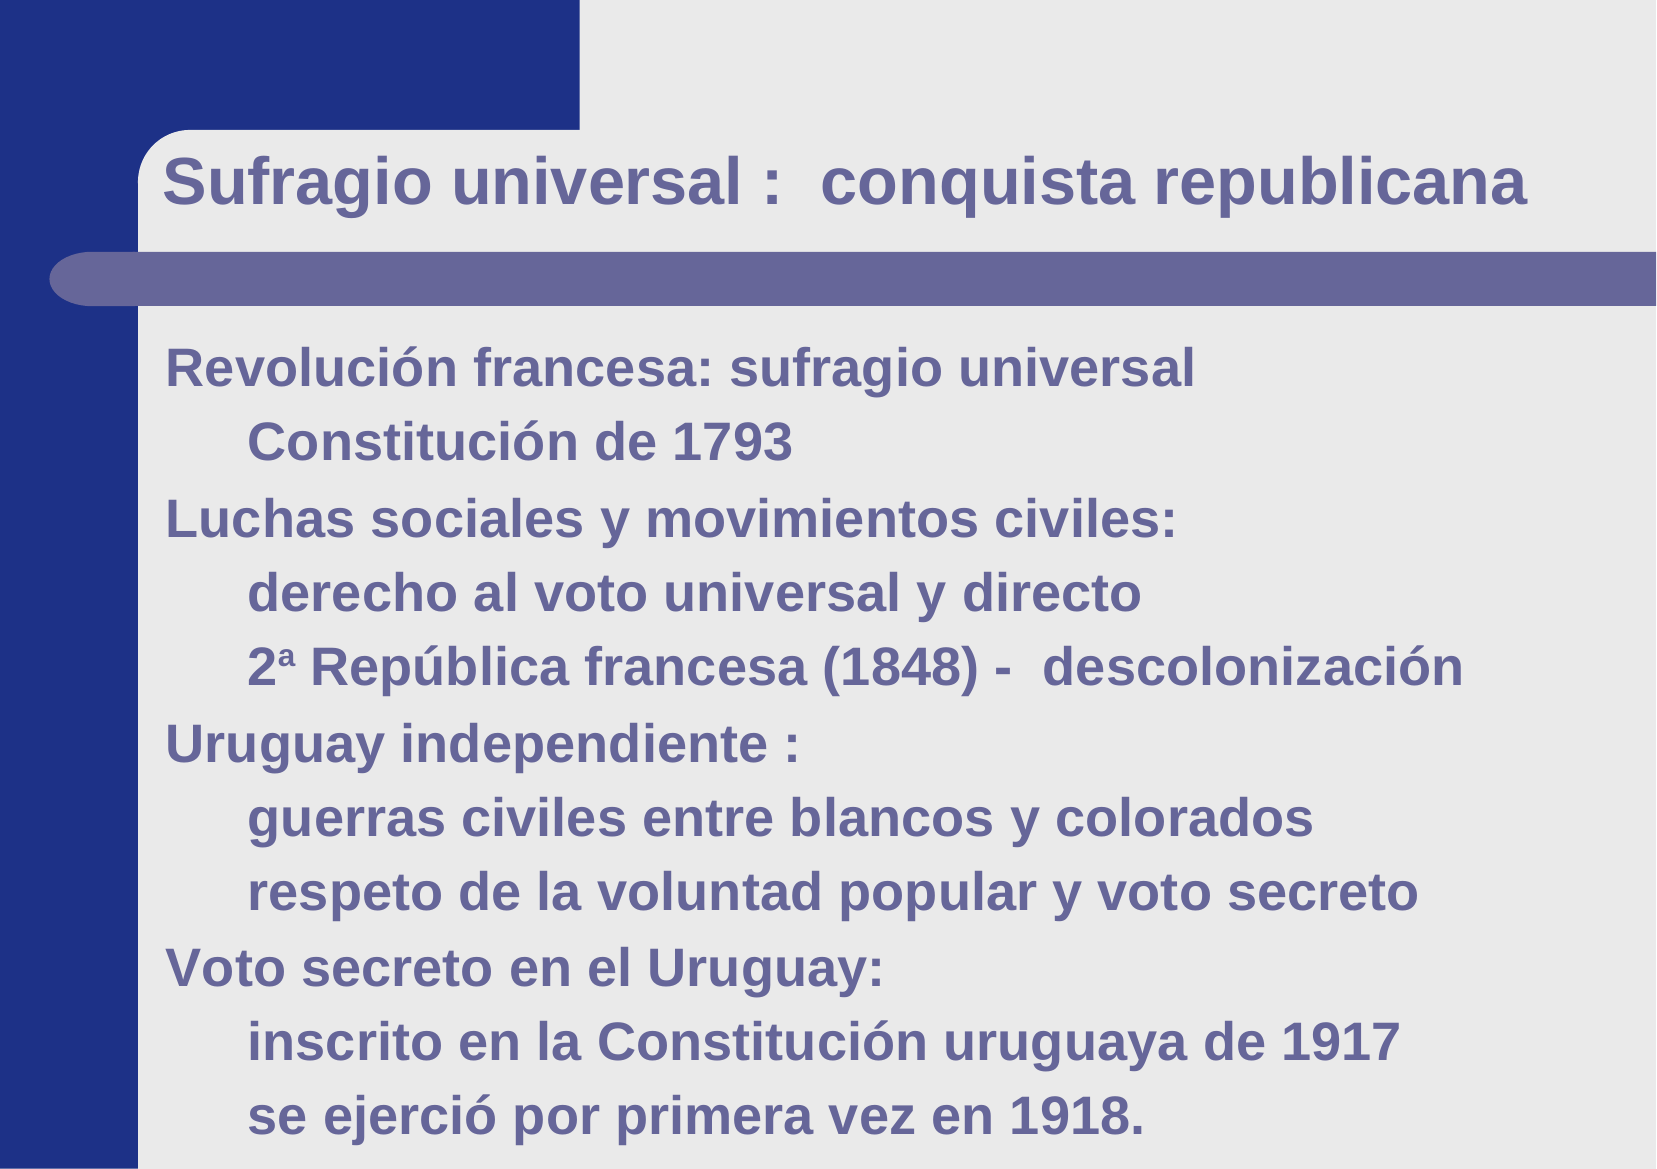

# Sufragio universal : conquista republicana
Revolución francesa: sufragio universal
Constitución de 1793
Luchas sociales y movimientos civiles:
derecho al voto universal y directo
2a República francesa (1848) - descolonización
Uruguay independiente :
guerras civiles entre blancos y colorados
respeto de la voluntad popular y voto secreto
Voto secreto en el Uruguay:
inscrito en la Constitución uruguaya de 1917
se ejerció por primera vez en 1918.